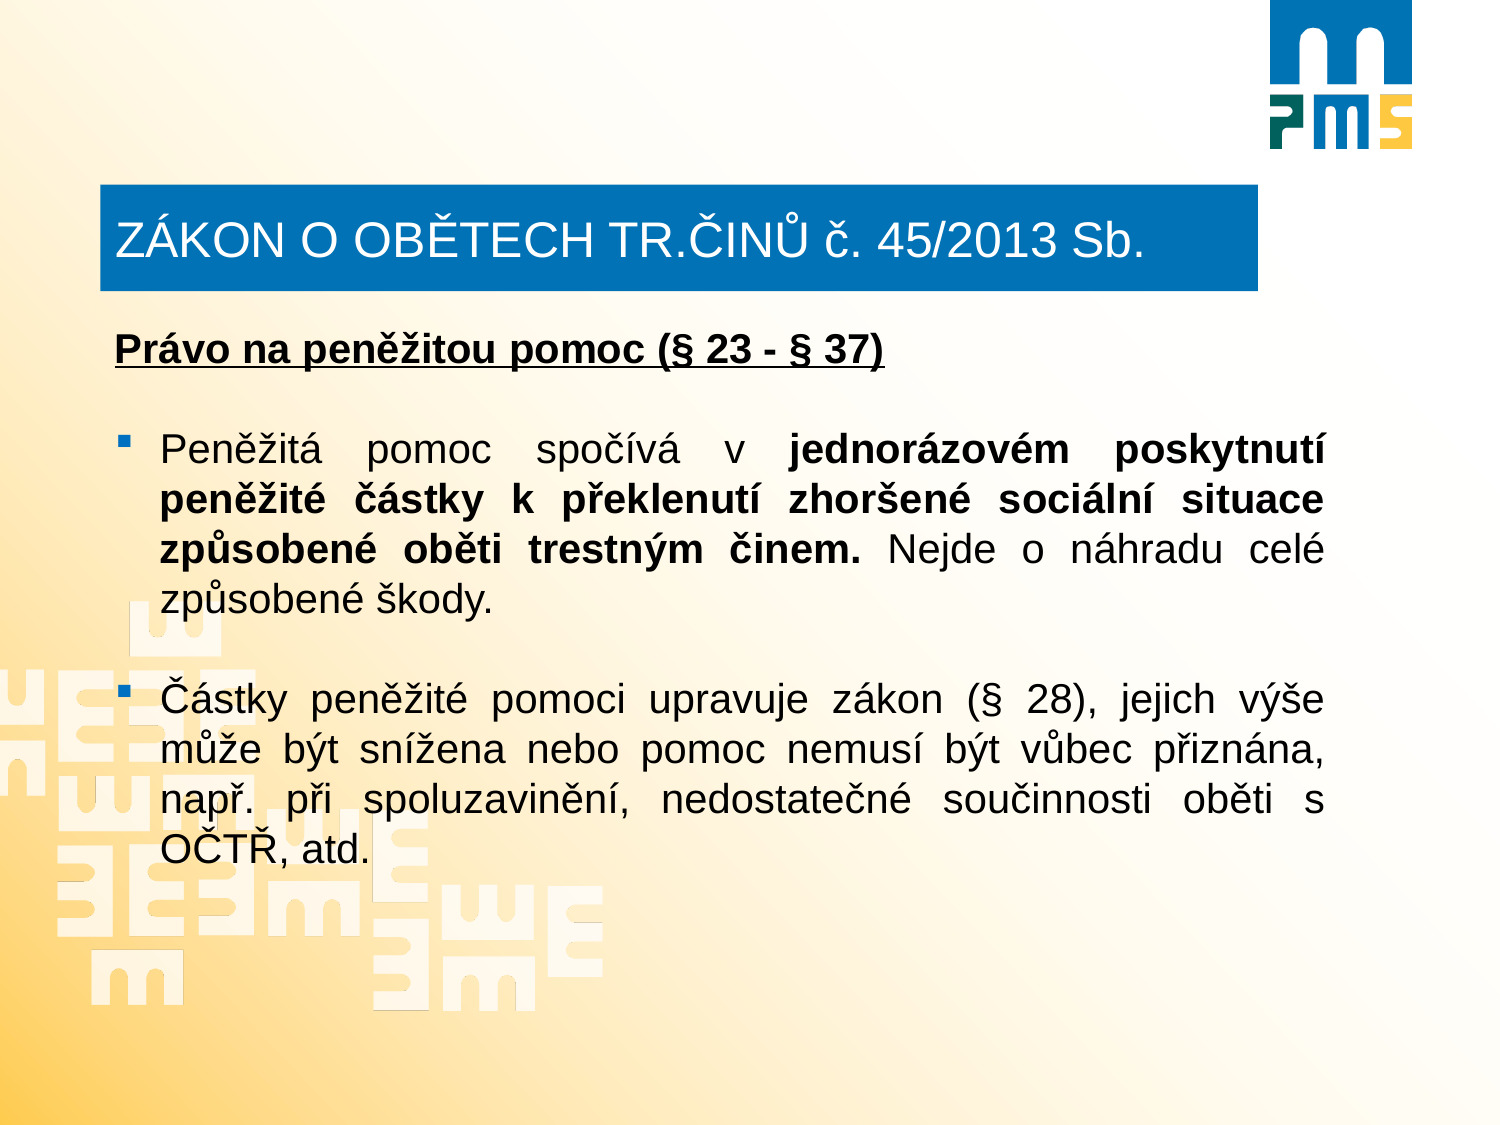

# ZÁKON O OBĚTECH TR.ČINŮ č. 45/2013 Sb.
Právo na peněžitou pomoc (§ 23 - § 37)
Peněžitá pomoc spočívá v jednorázovém poskytnutí peněžité částky k překlenutí zhoršené sociální situace způsobené oběti trestným činem. Nejde o náhradu celé způsobené škody.
Částky peněžité pomoci upravuje zákon (§ 28), jejich výše může být snížena nebo pomoc nemusí být vůbec přiznána, např. při spoluzavinění, nedostatečné součinnosti oběti s OČTŘ, atd.